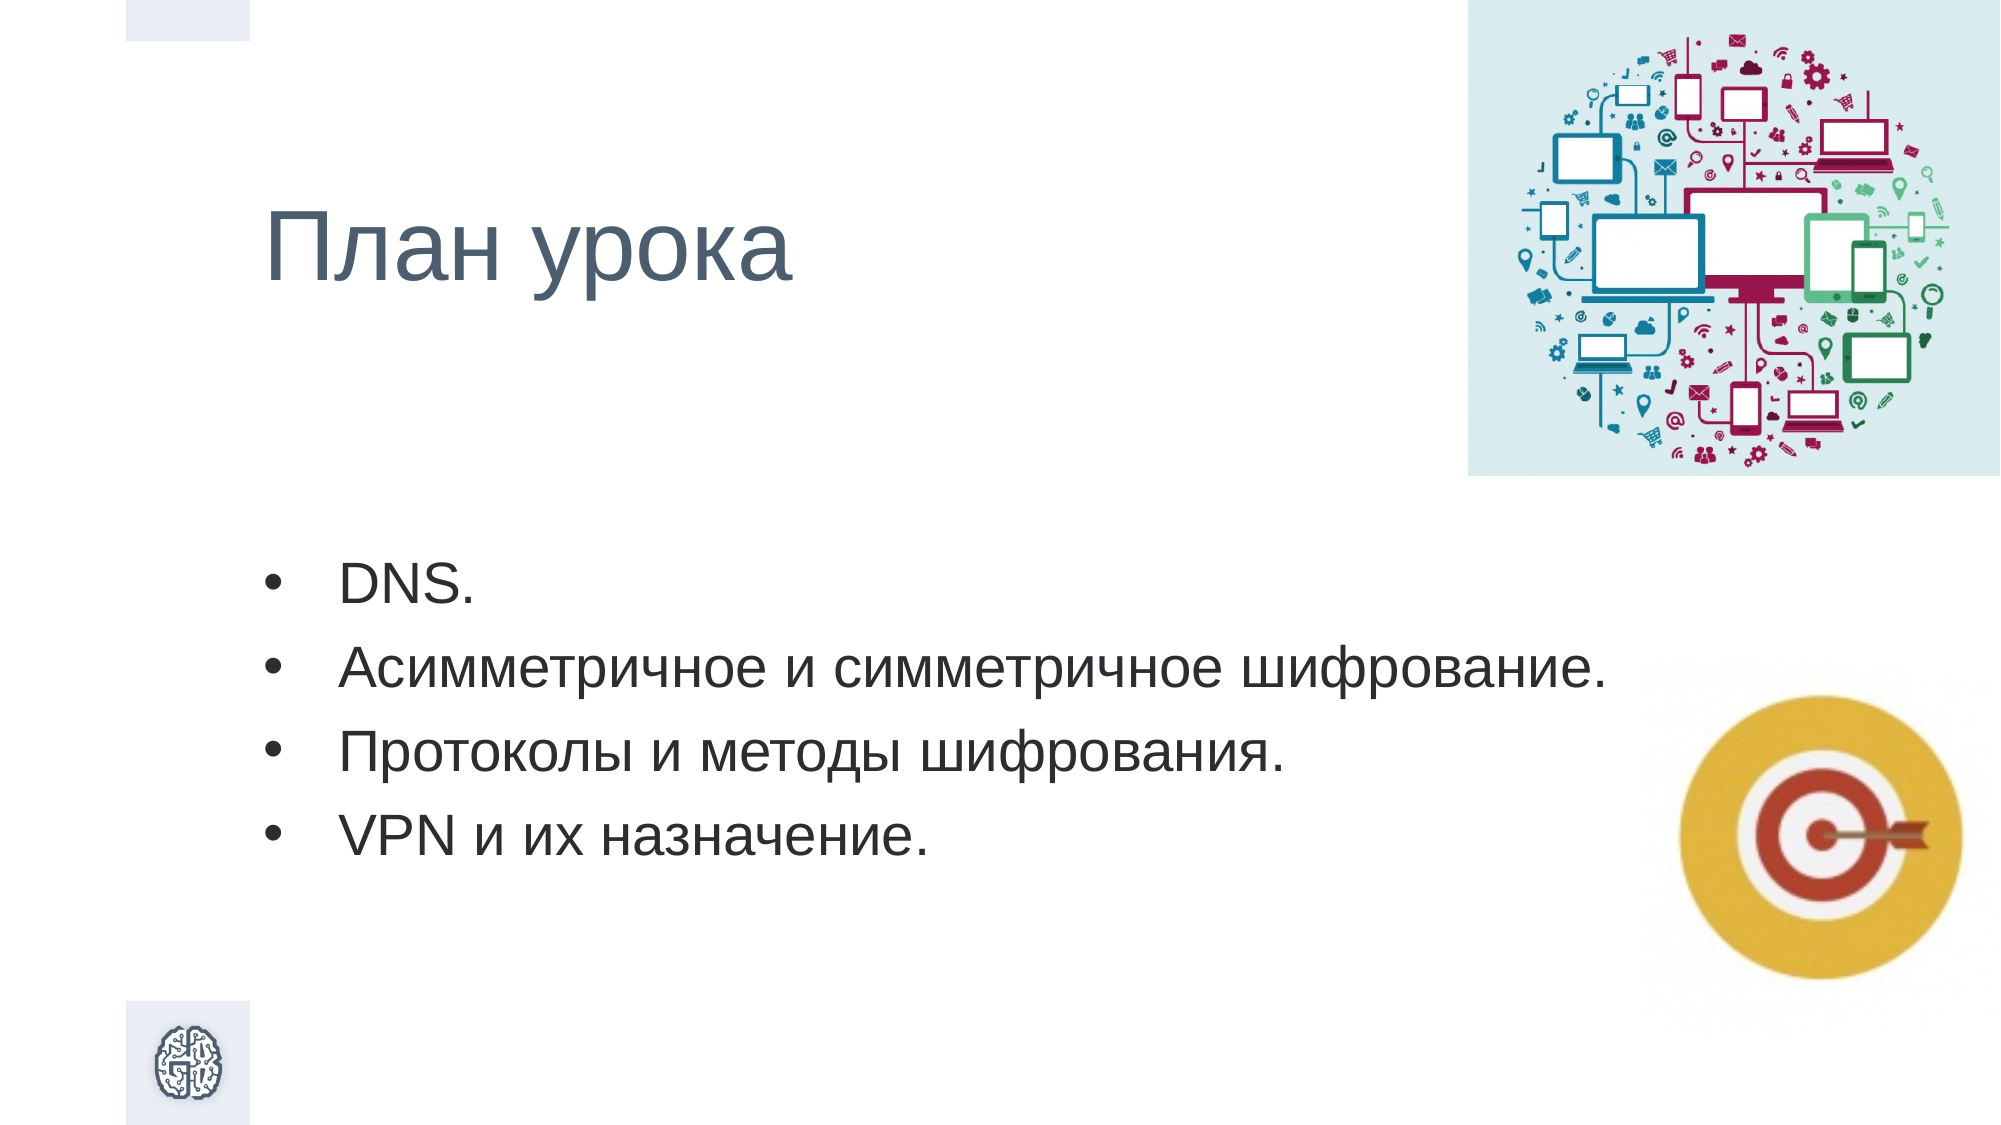

# План урока
DNS.
Асимметричное и симметричное шифрование.
Протоколы и методы шифрования.
VPN и их назначение.